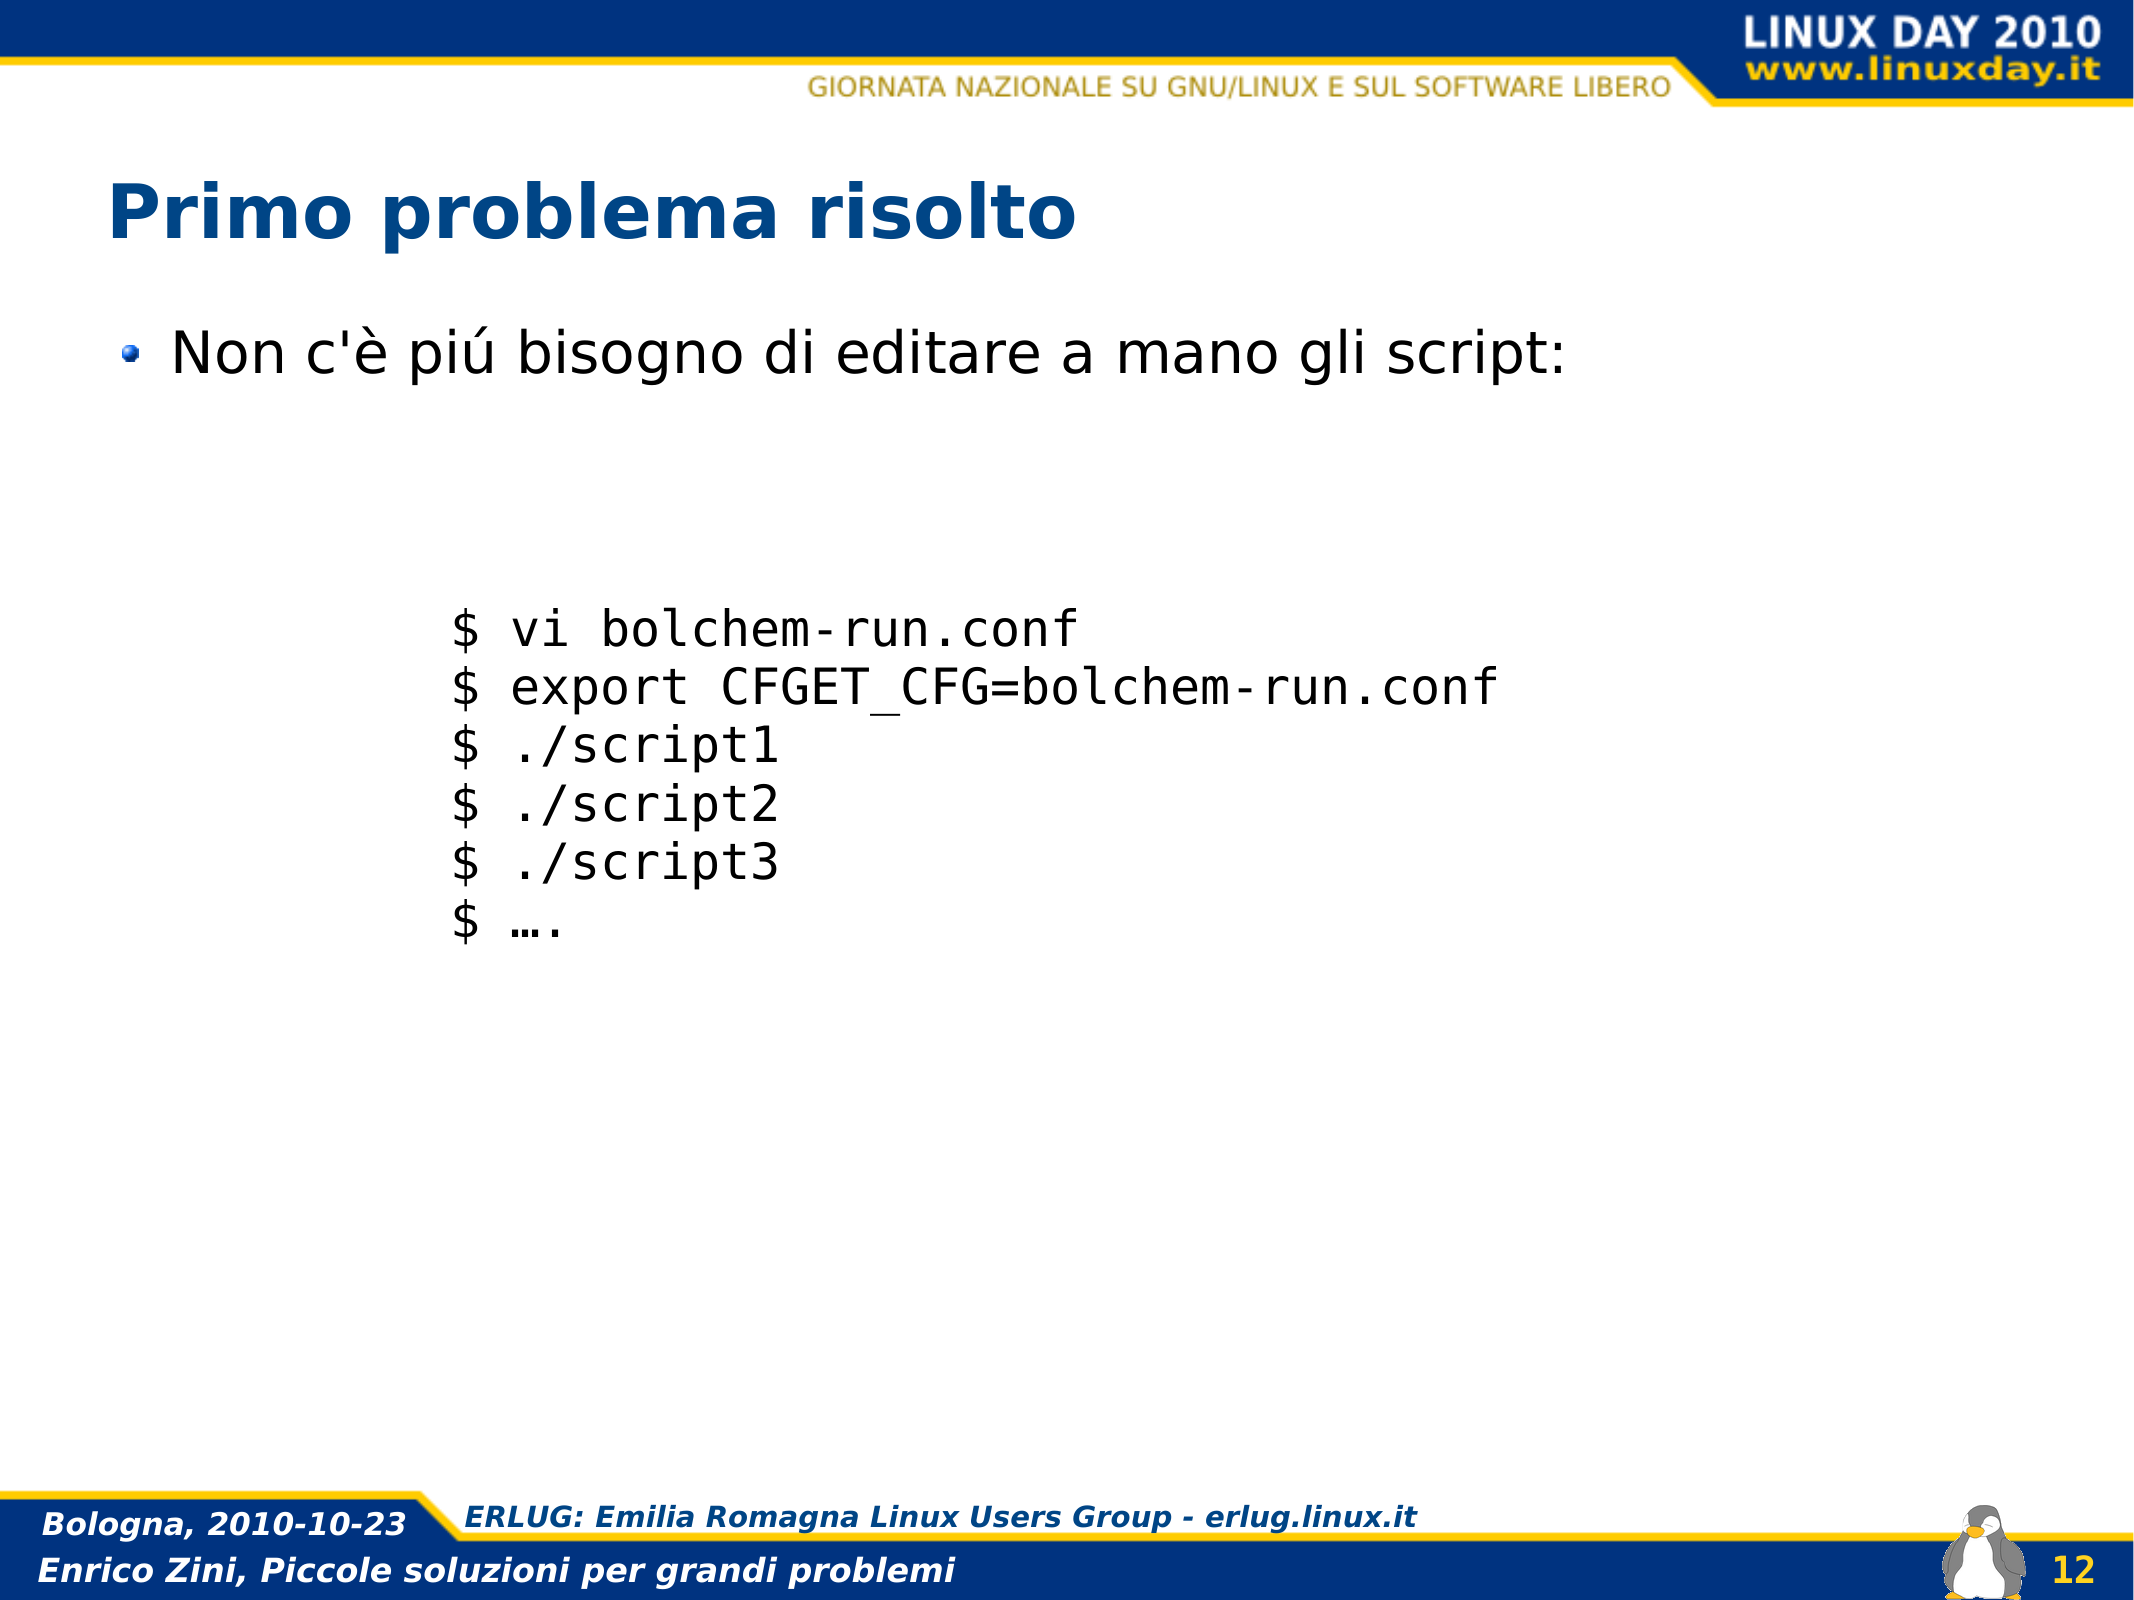

# Primo problema risolto
Non c'è piú bisogno di editare a mano gli script:
$ vi bolchem-run.conf
$ export CFGET_CFG=bolchem-run.conf
$ ./script1
$ ./script2
$ ./script3
$ ….